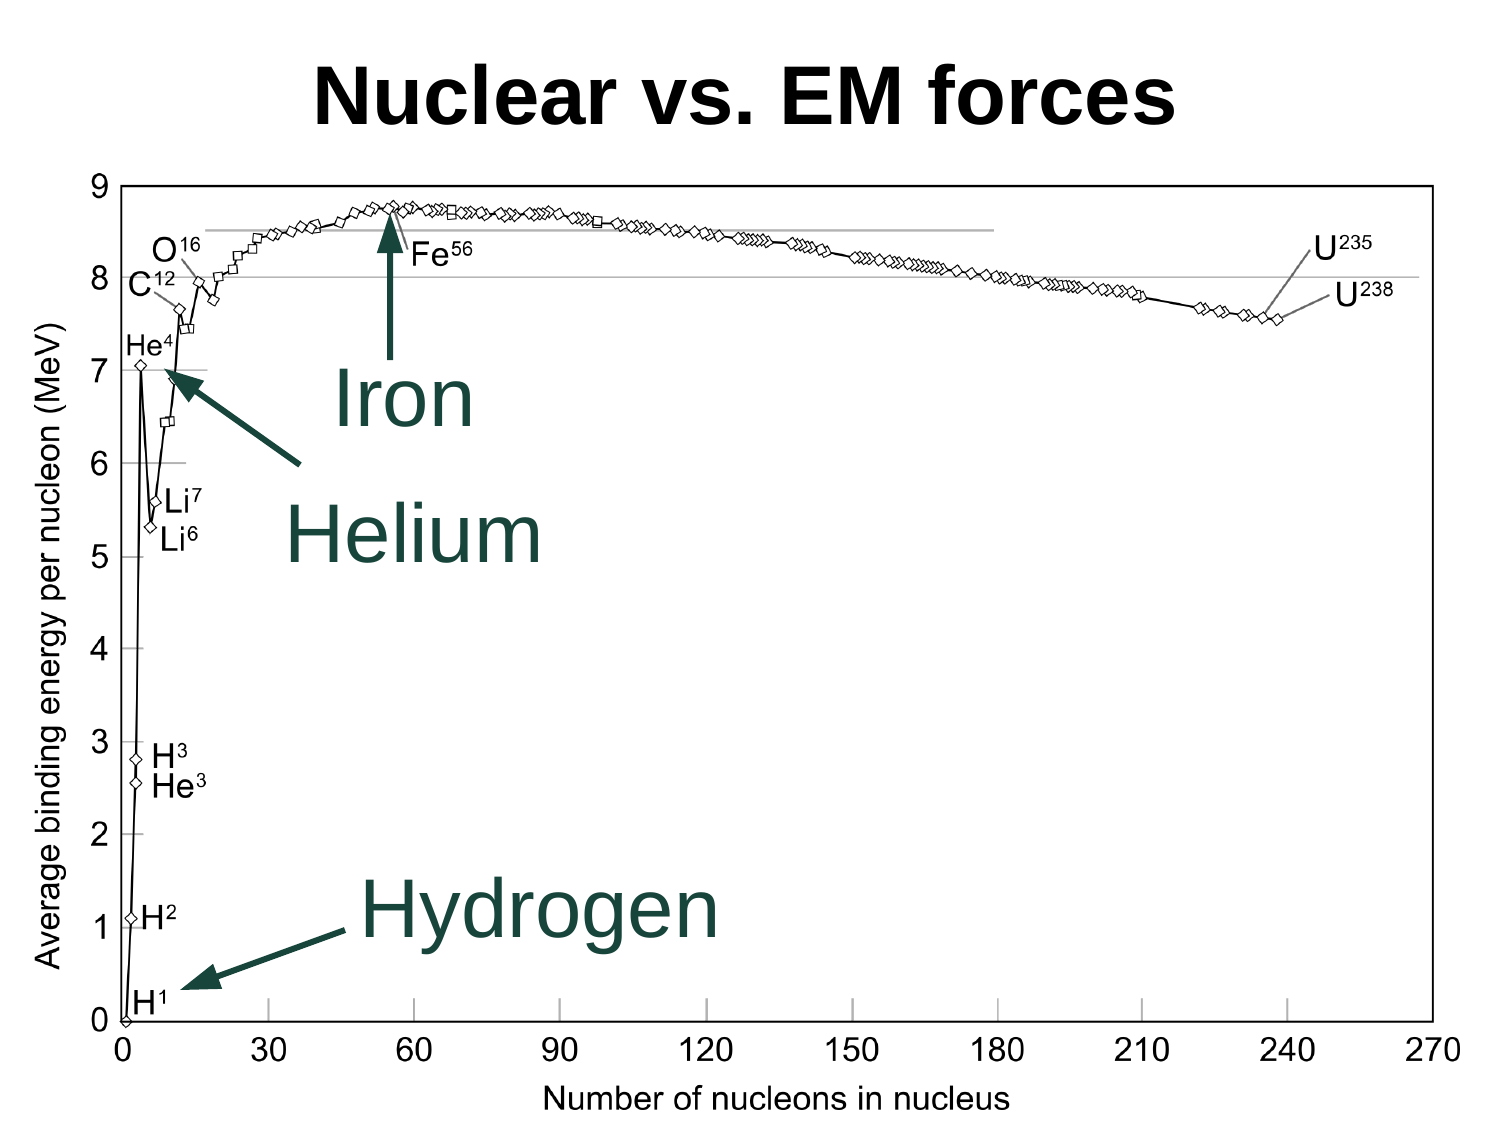

Nuclear vs. EM forces
Iron
Helium
Hydrogen